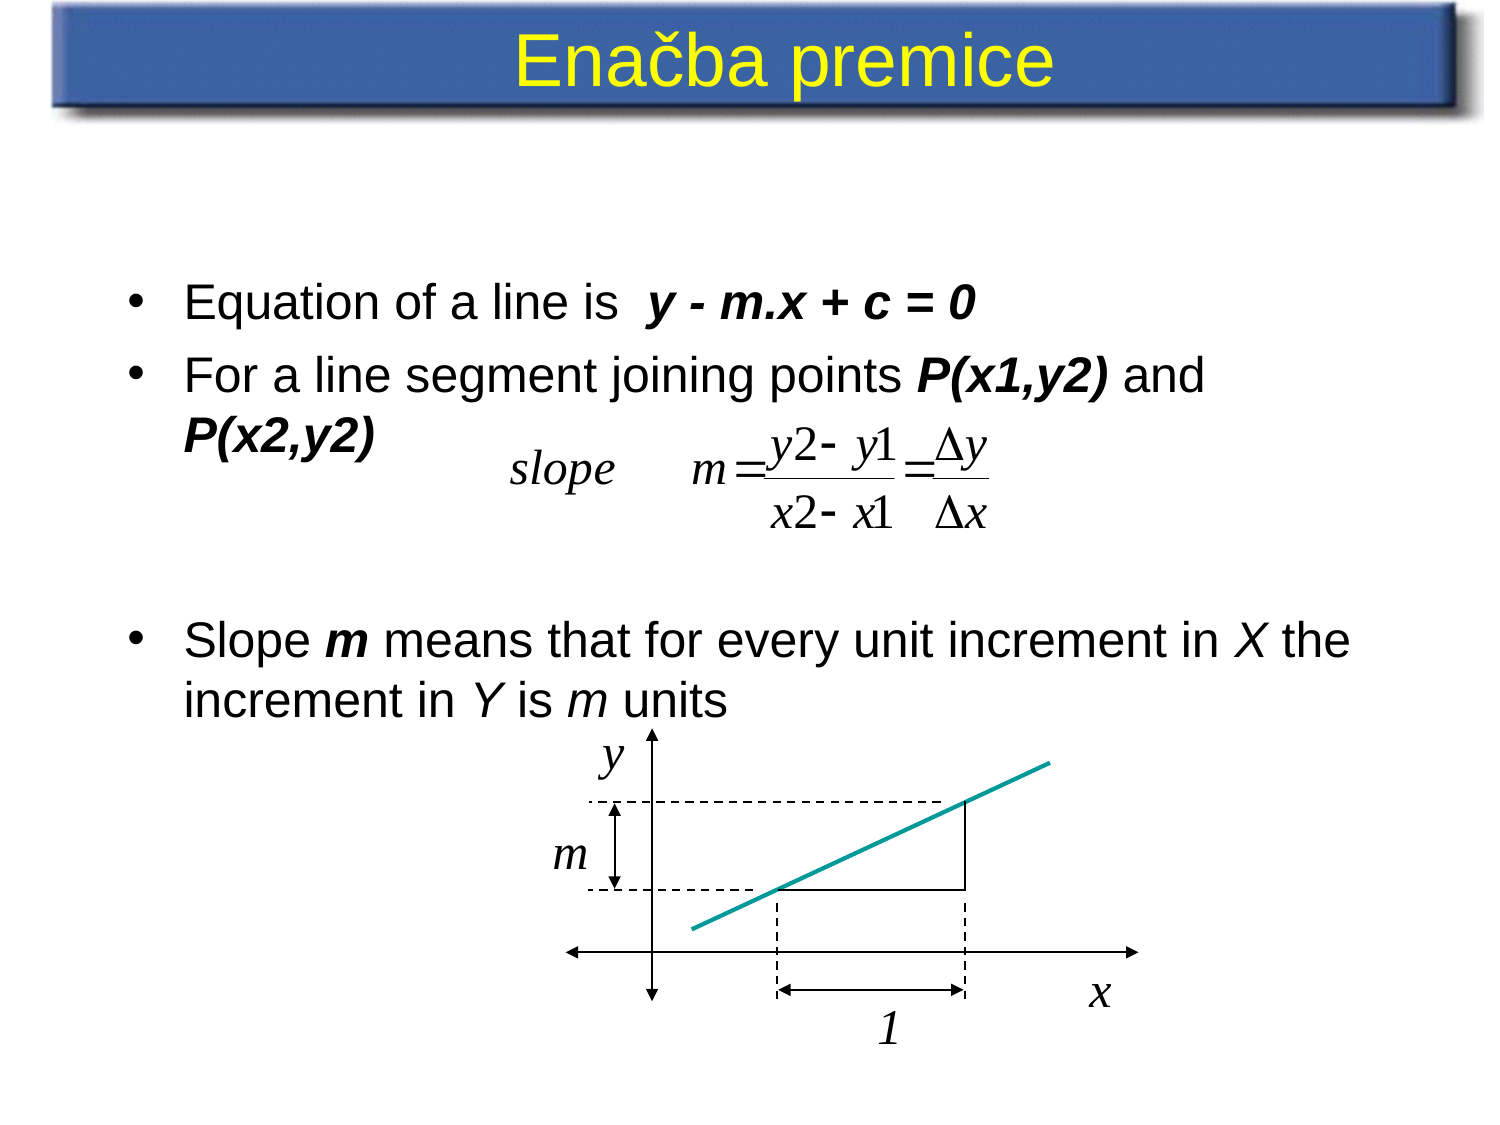

Enačba premice
# Equation of a line is y - m.x + c = 0
For a line segment joining points P(x1,y2) and P(x2,y2)
Slope m means that for every unit increment in X the increment in Y is m units
y
m
x
1